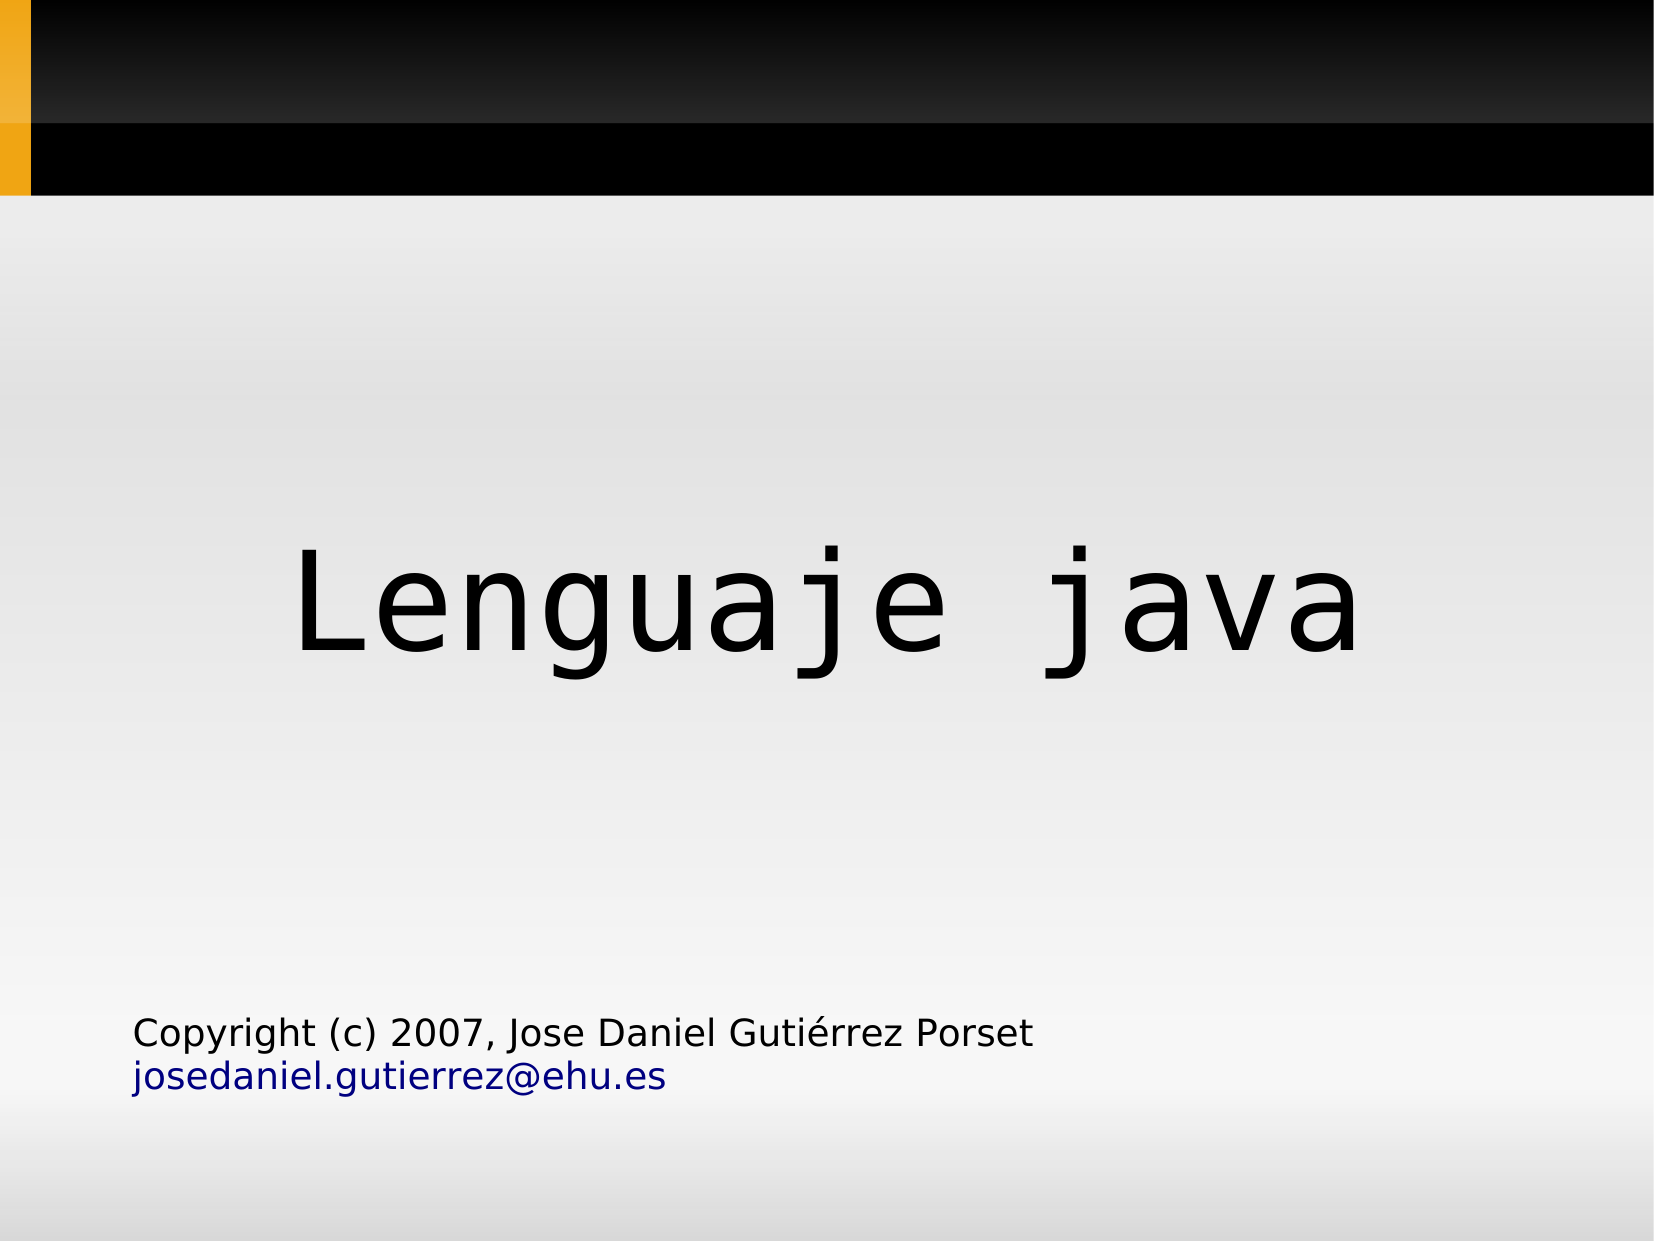

Lenguaje java
Copyright (c) 2007, Jose Daniel Gutiérrez Porset
josedaniel.gutierrez@ehu.es